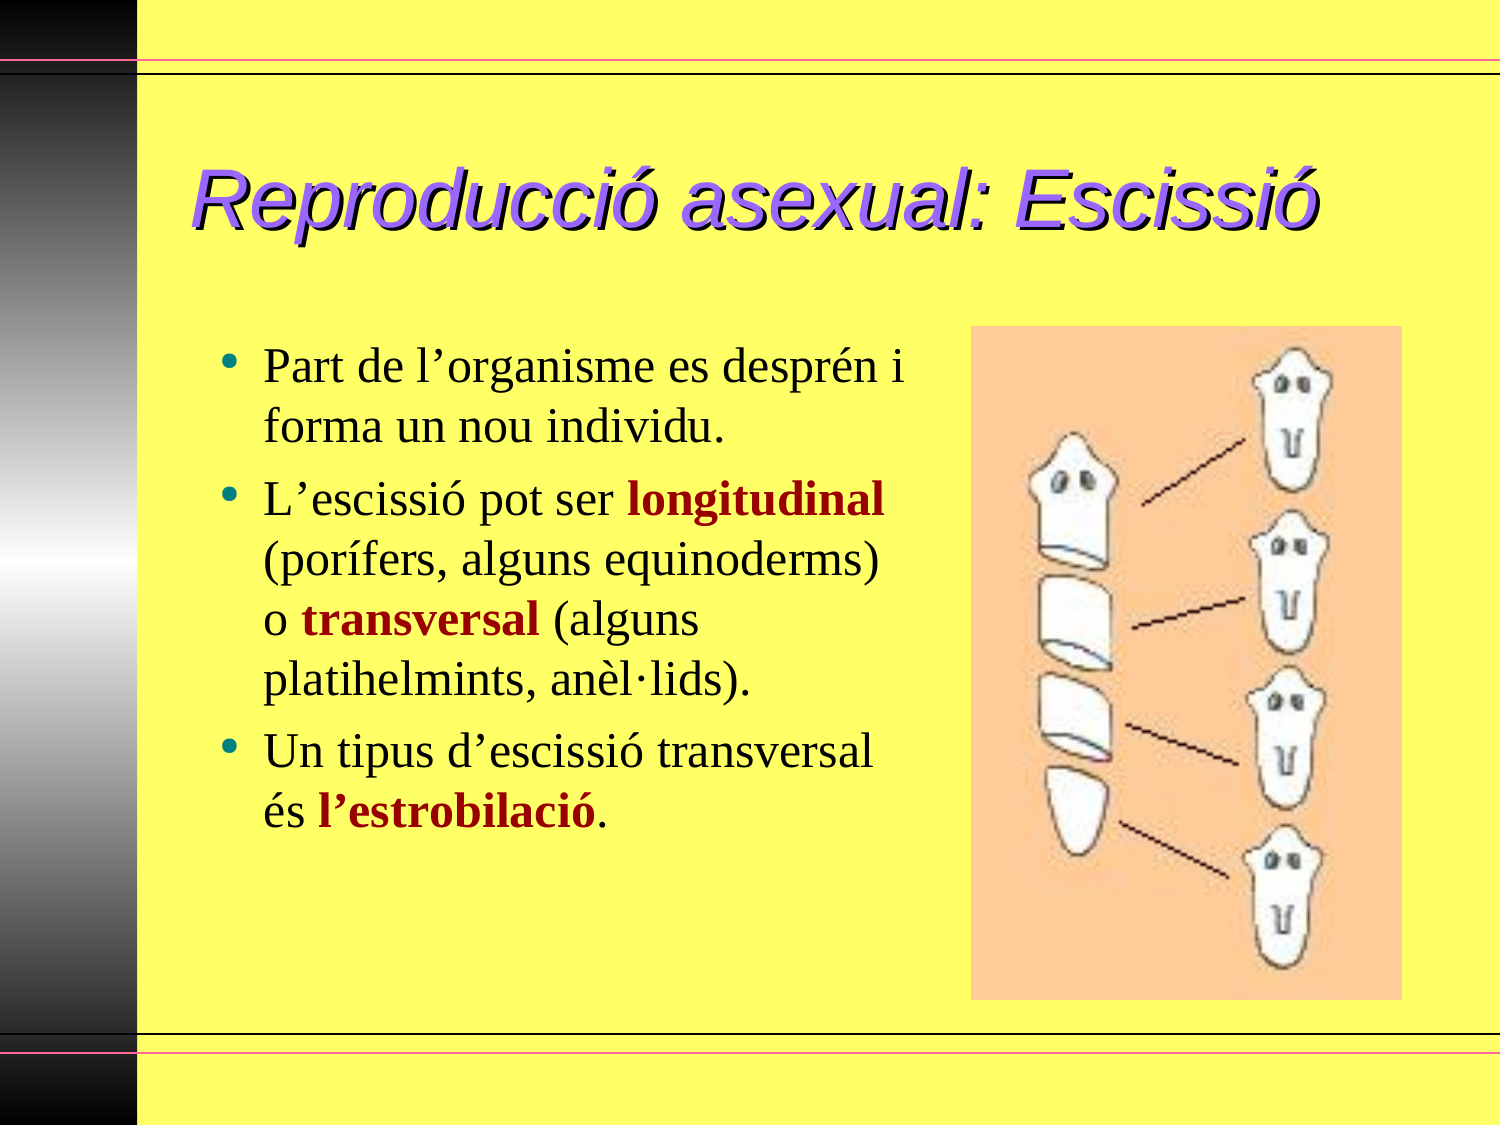

# Reproducció asexual: Escissió
Part de l’organisme es desprén i forma un nou individu.
L’escissió pot ser longitudinal (porífers, alguns equinoderms) o transversal (alguns platihelmints, anèl·lids).
Un tipus d’escissió transversal és l’estrobilació.